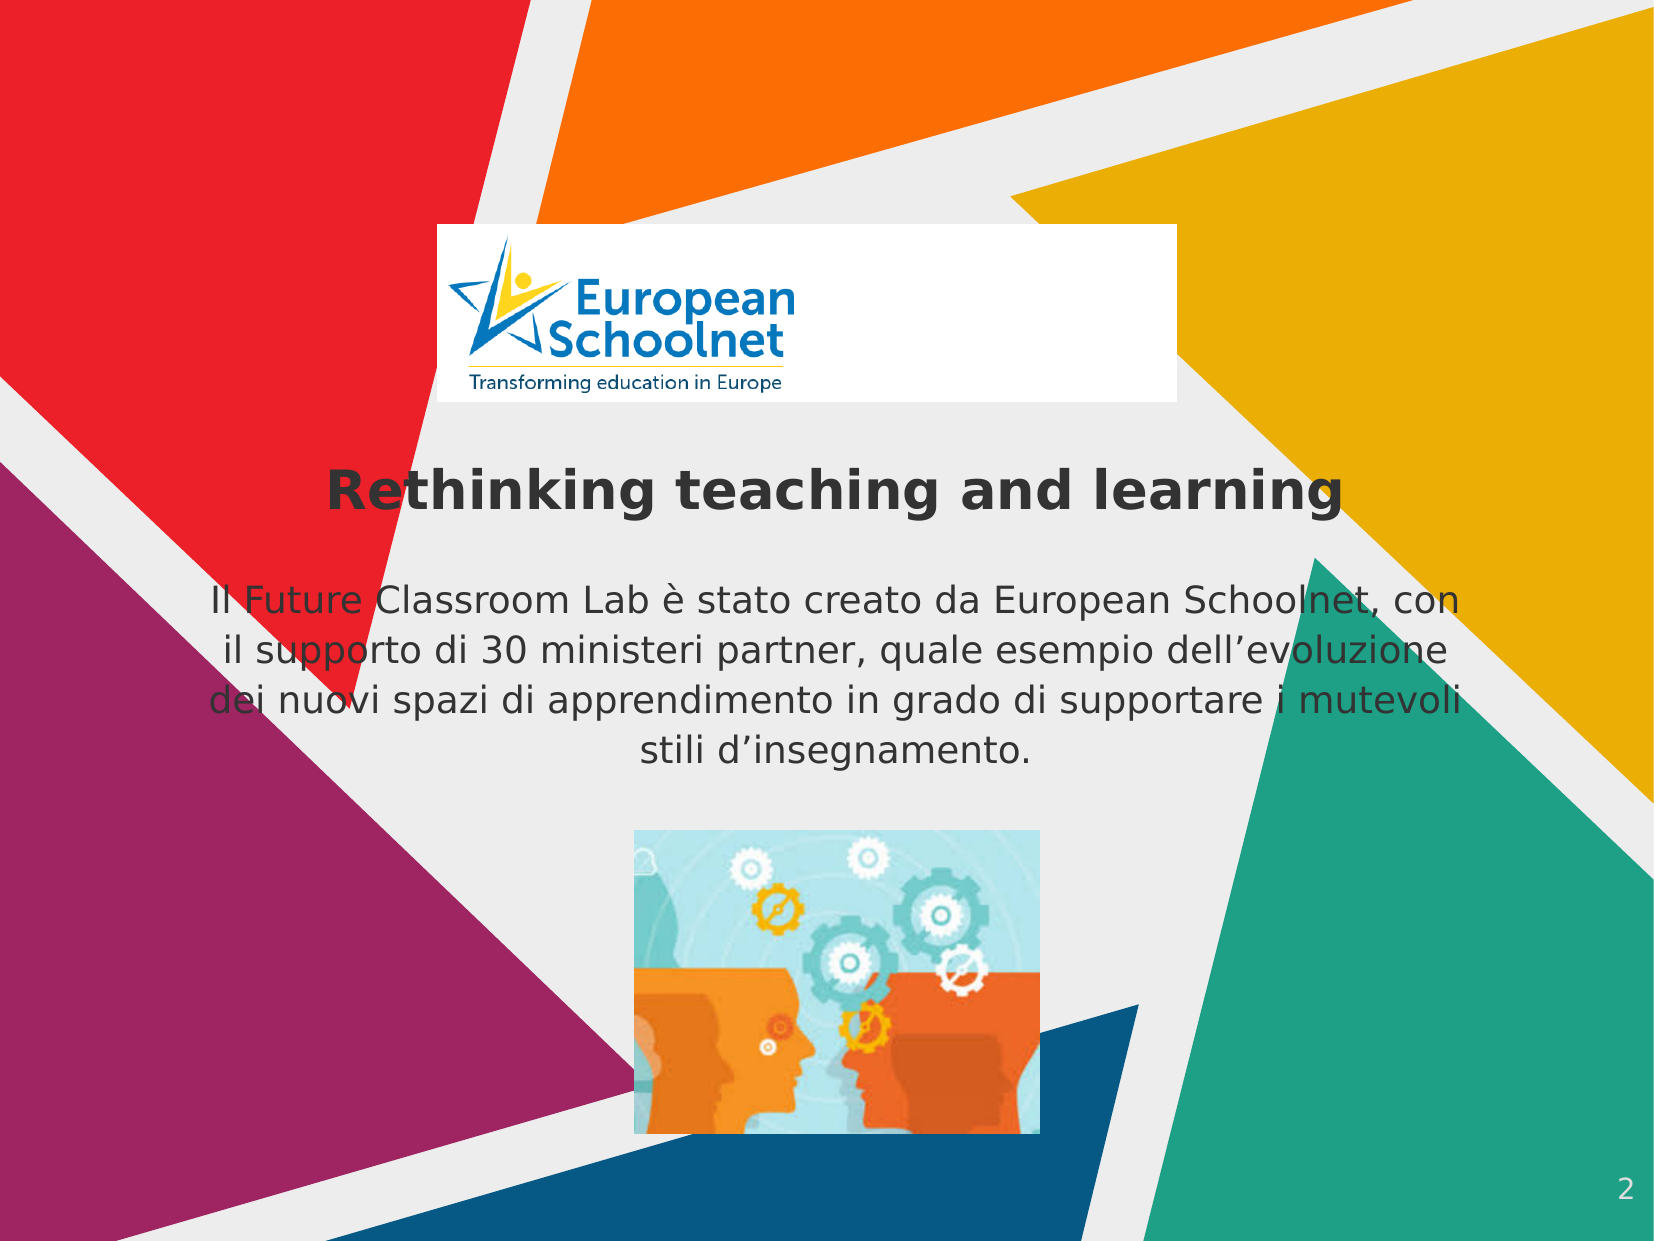

# Rethinking teaching and learning Il Future Classroom Lab è stato creato da European Schoolnet, con il supporto di 30 ministeri partner, quale esempio dell’evoluzione dei nuovi spazi di apprendimento in grado di supportare i mutevoli stili d’insegnamento.
2